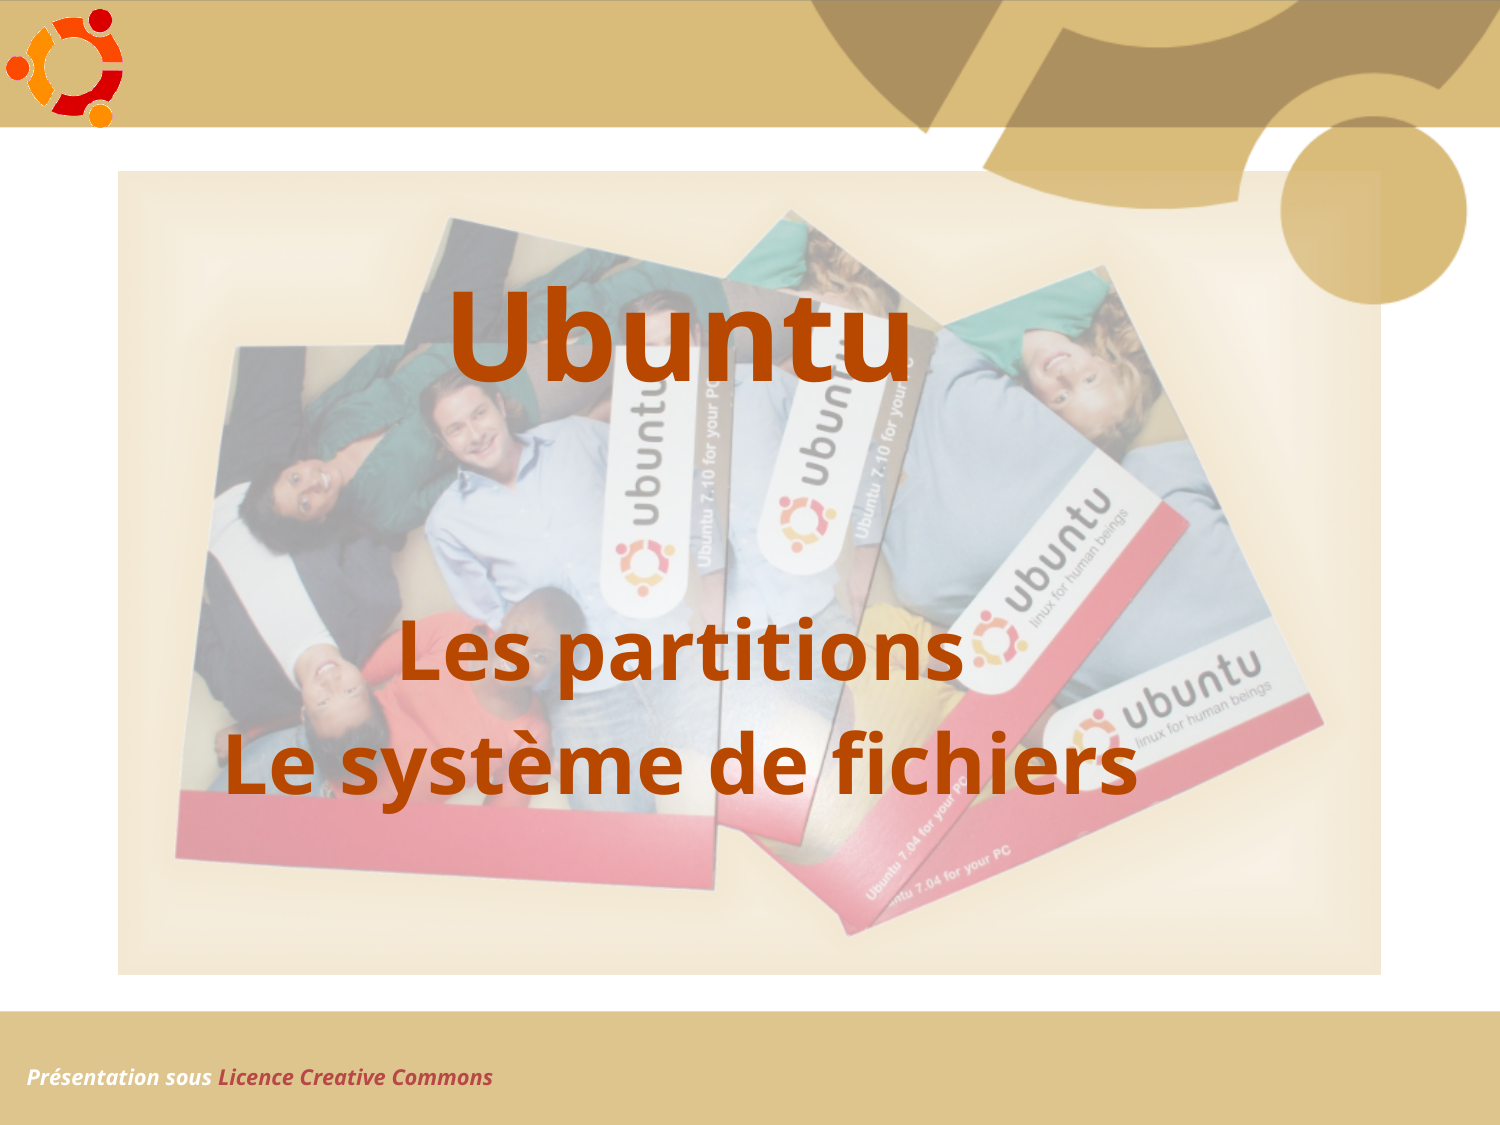

# Ubuntu Les partitions Le système de fichiers